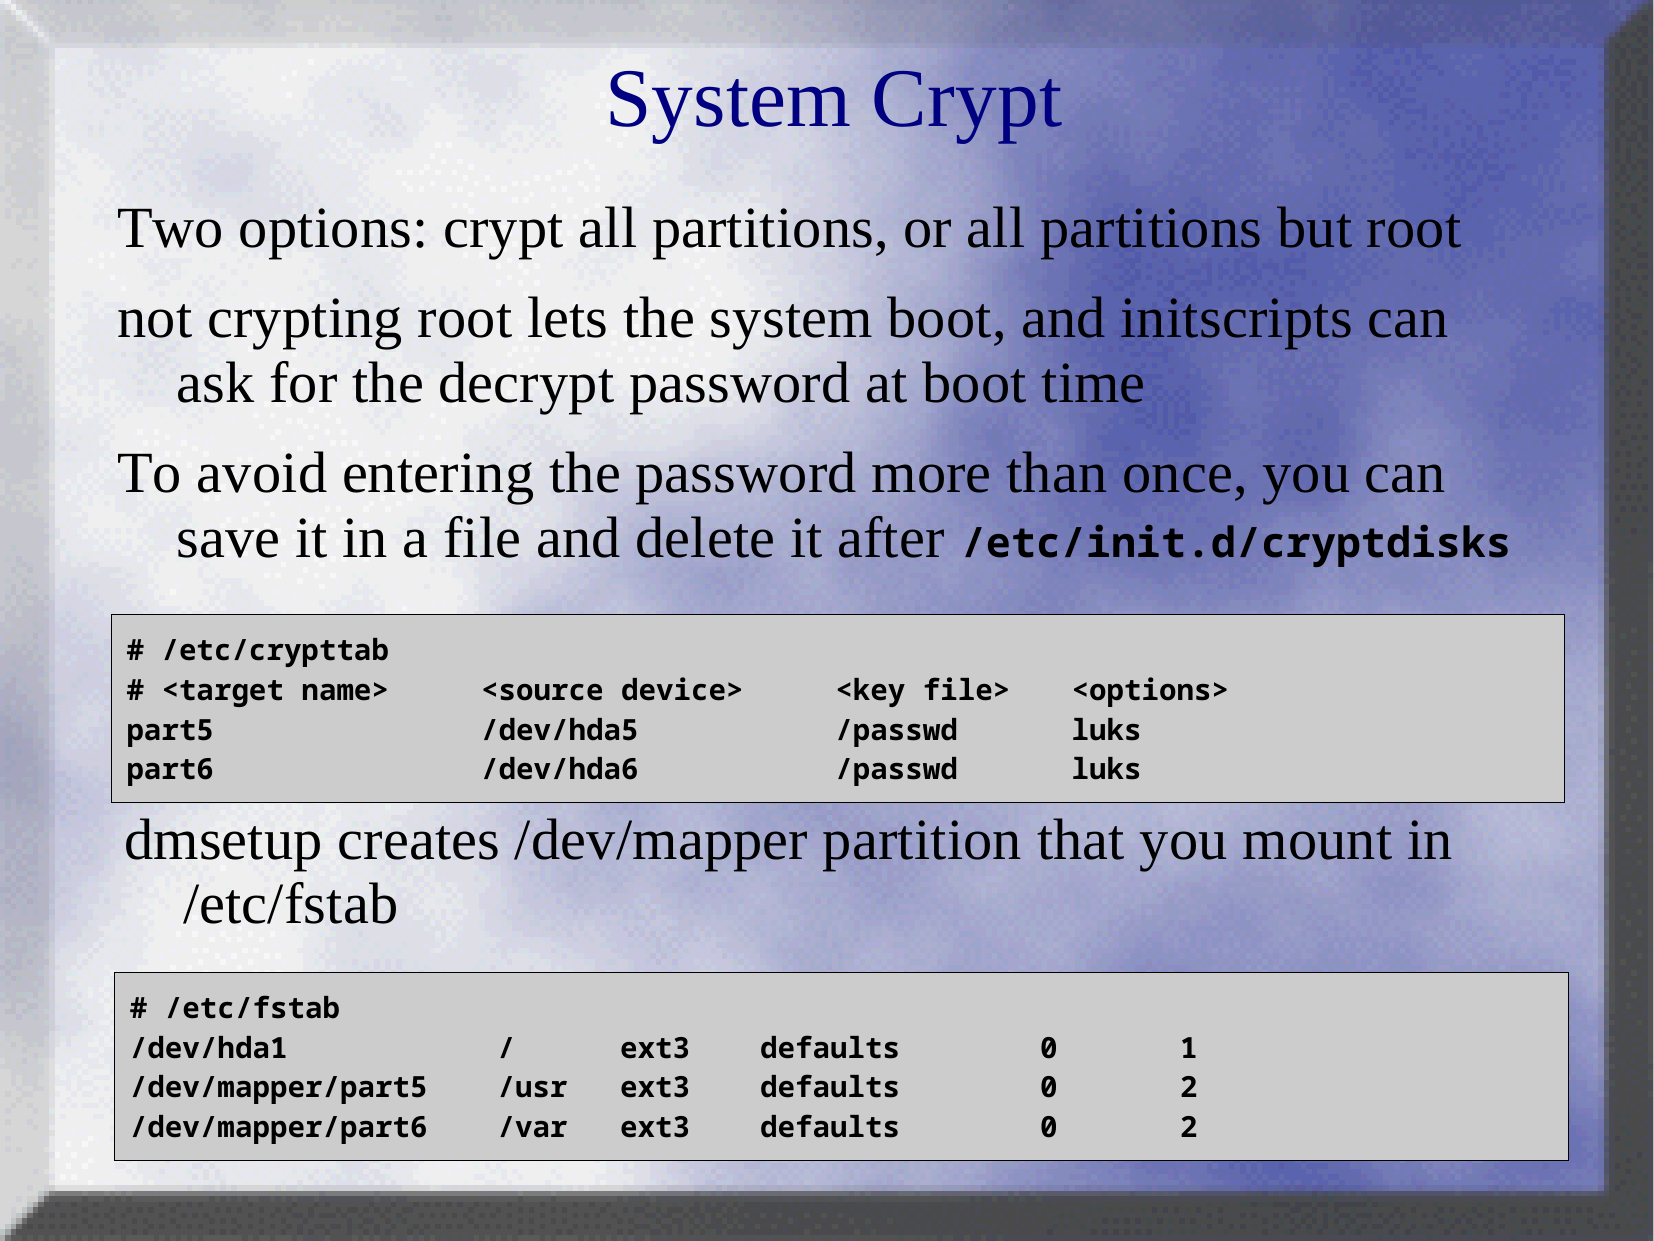

# System Crypt
Two options: crypt all partitions, or all partitions but root
not crypting root lets the system boot, and initscripts can ask for the decrypt password at boot time
To avoid entering the password more than once, you can save it in a file and delete it after /etc/init.d/cryptdisks
# /etc/crypttab
# <target name>	<source device>	<key file>	<options>
part5			/dev/hda5		/passwd	luks
part6			/dev/hda6		/passwd	luks
dmsetup creates /dev/mapper partition that you mount in /etc/fstab
# /etc/fstab
/dev/hda1 / ext3 defaults 0 1
/dev/mapper/part5 /usr ext3 defaults 0 2
/dev/mapper/part6 /var ext3 defaults 0 2